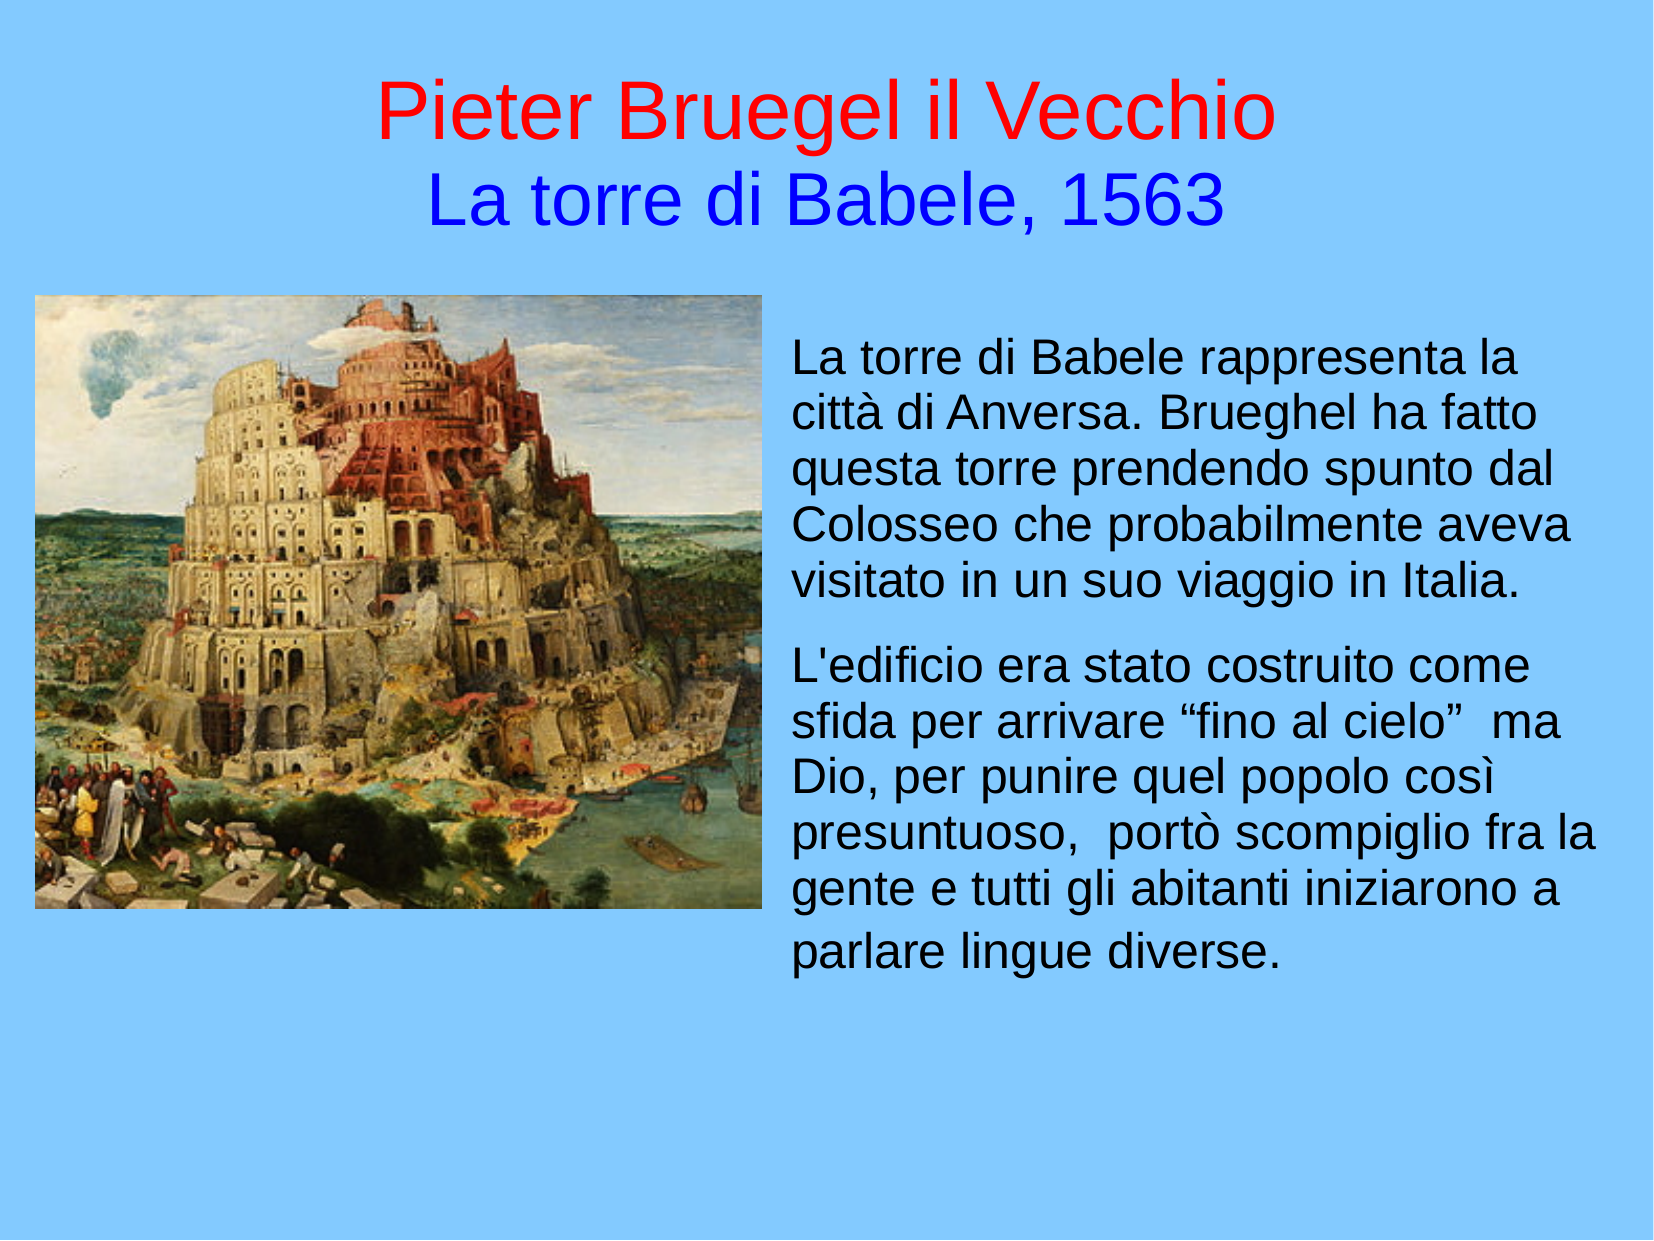

# Pieter Bruegel il Vecchio La torre di Babele, 1563
La torre di Babele rappresenta la città di Anversa. Brueghel ha fatto questa torre prendendo spunto dal Colosseo che probabilmente aveva visitato in un suo viaggio in Italia.
L'edificio era stato costruito come sfida per arrivare “fino al cielo” ma Dio, per punire quel popolo così presuntuoso, portò scompiglio fra la gente e tutti gli abitanti iniziarono a parlare lingue diverse.